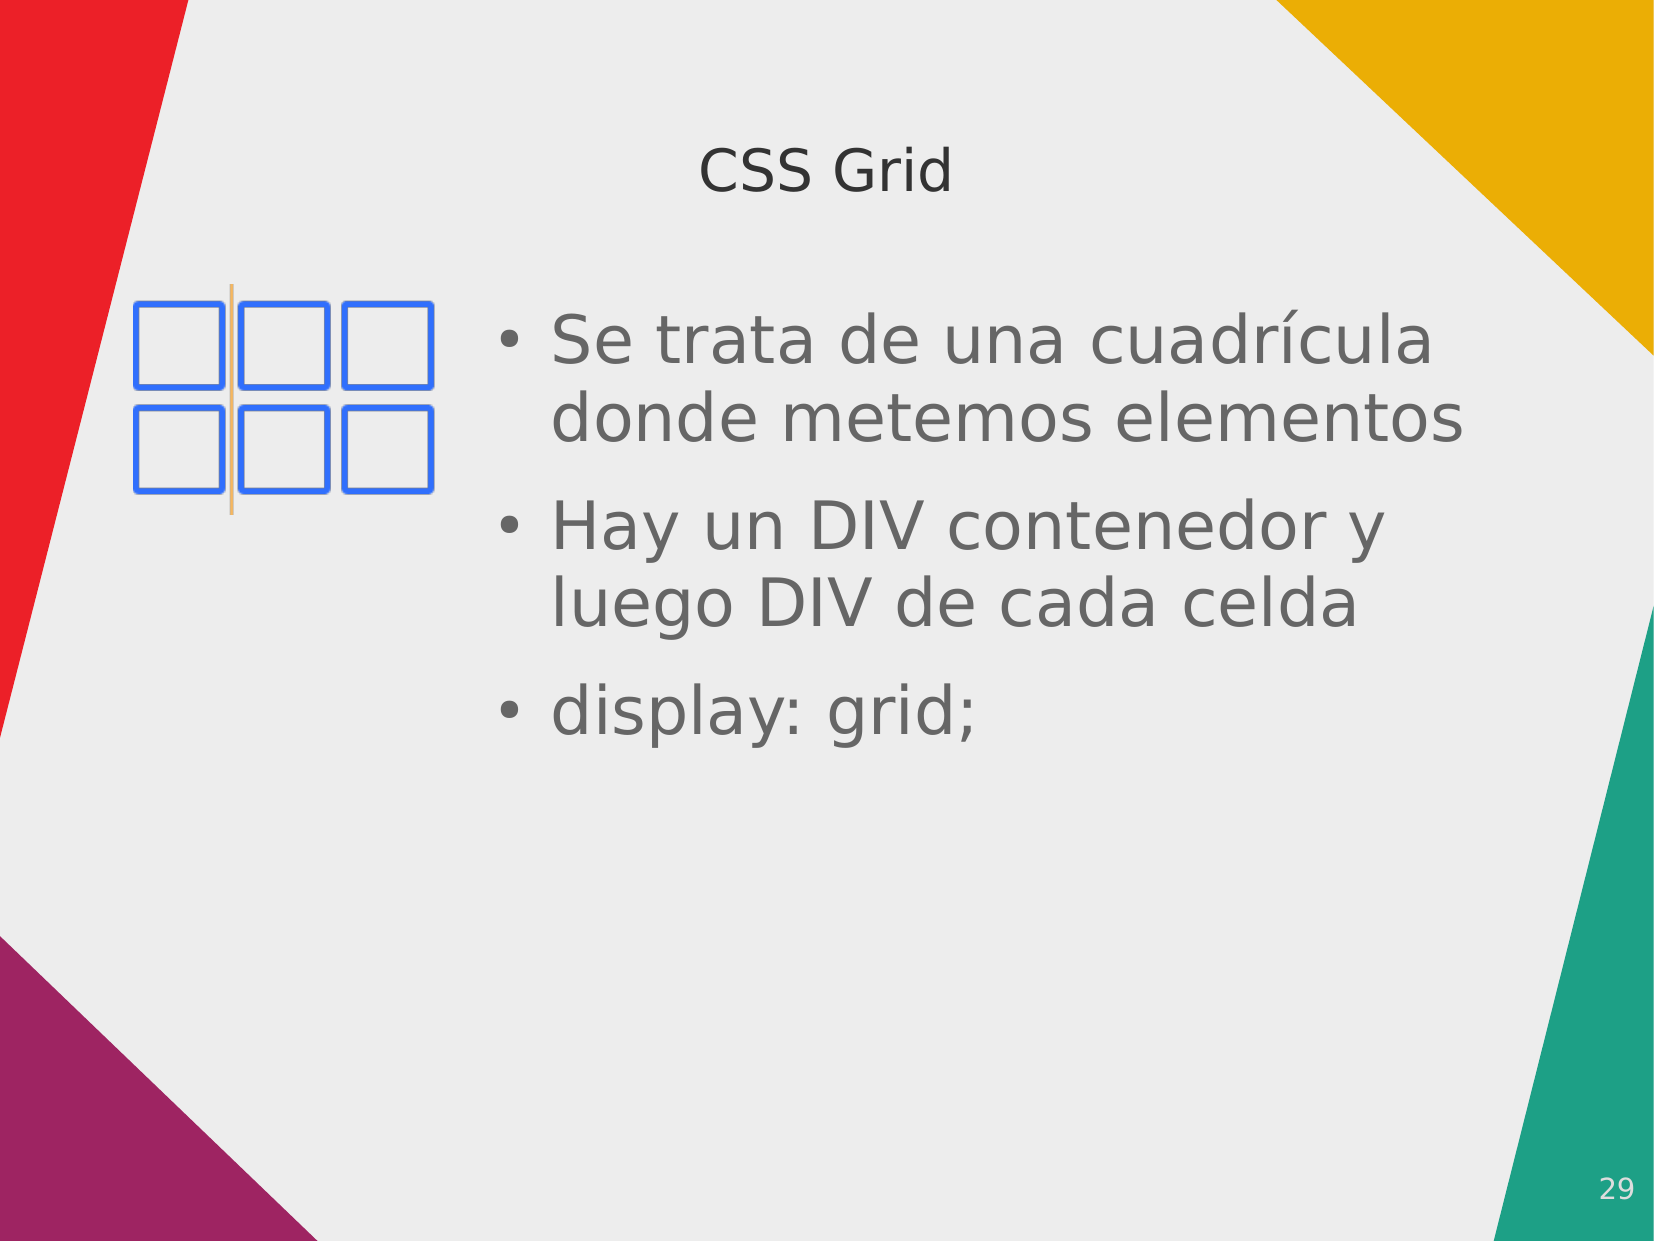

# CSS Grid
Se trata de una cuadrícula donde metemos elementos
Hay un DIV contenedor y luego DIV de cada celda
display: grid;
29